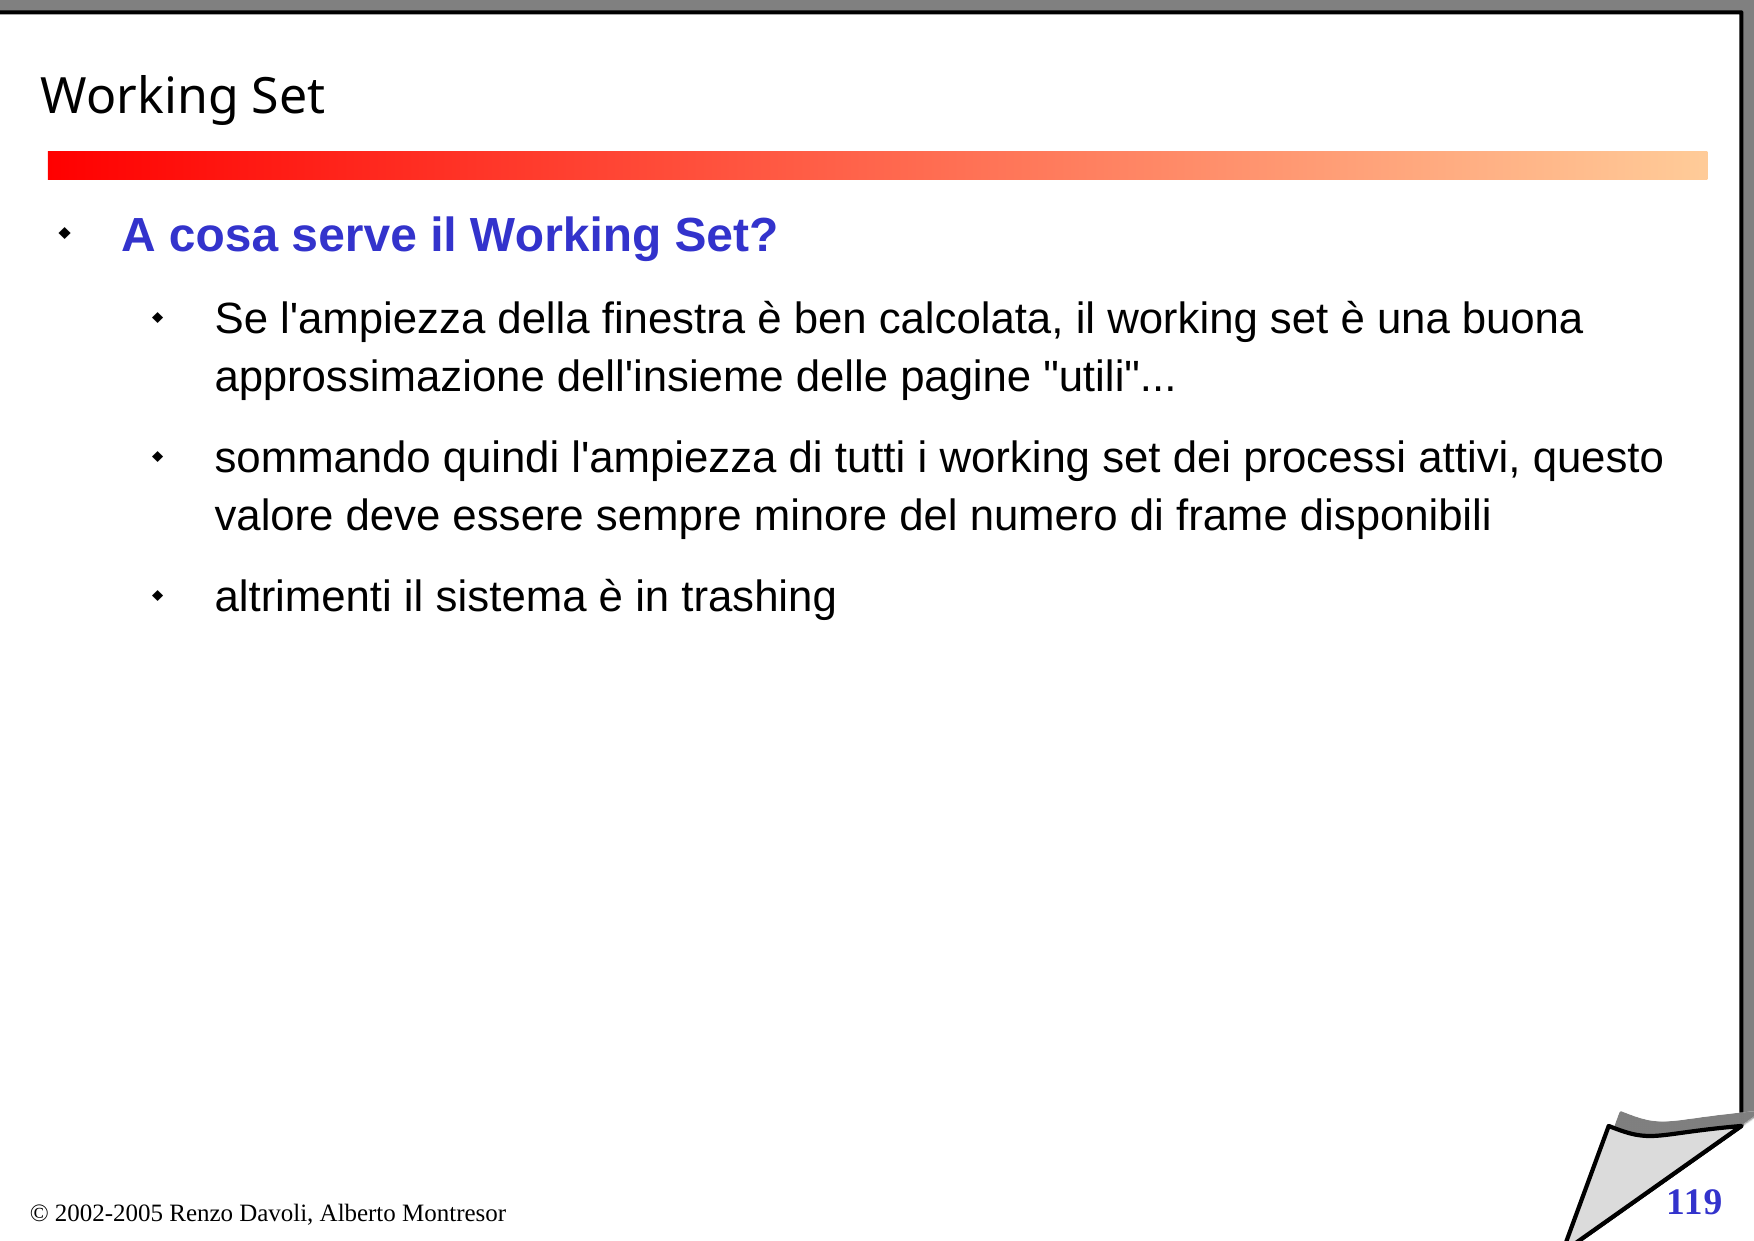

# Working Set
A cosa serve il Working Set?
Se l'ampiezza della finestra è ben calcolata, il working set è una buona approssimazione dell'insieme delle pagine "utili"...
sommando quindi l'ampiezza di tutti i working set dei processi attivi, questo valore deve essere sempre minore del numero di frame disponibili
altrimenti il sistema è in trashing